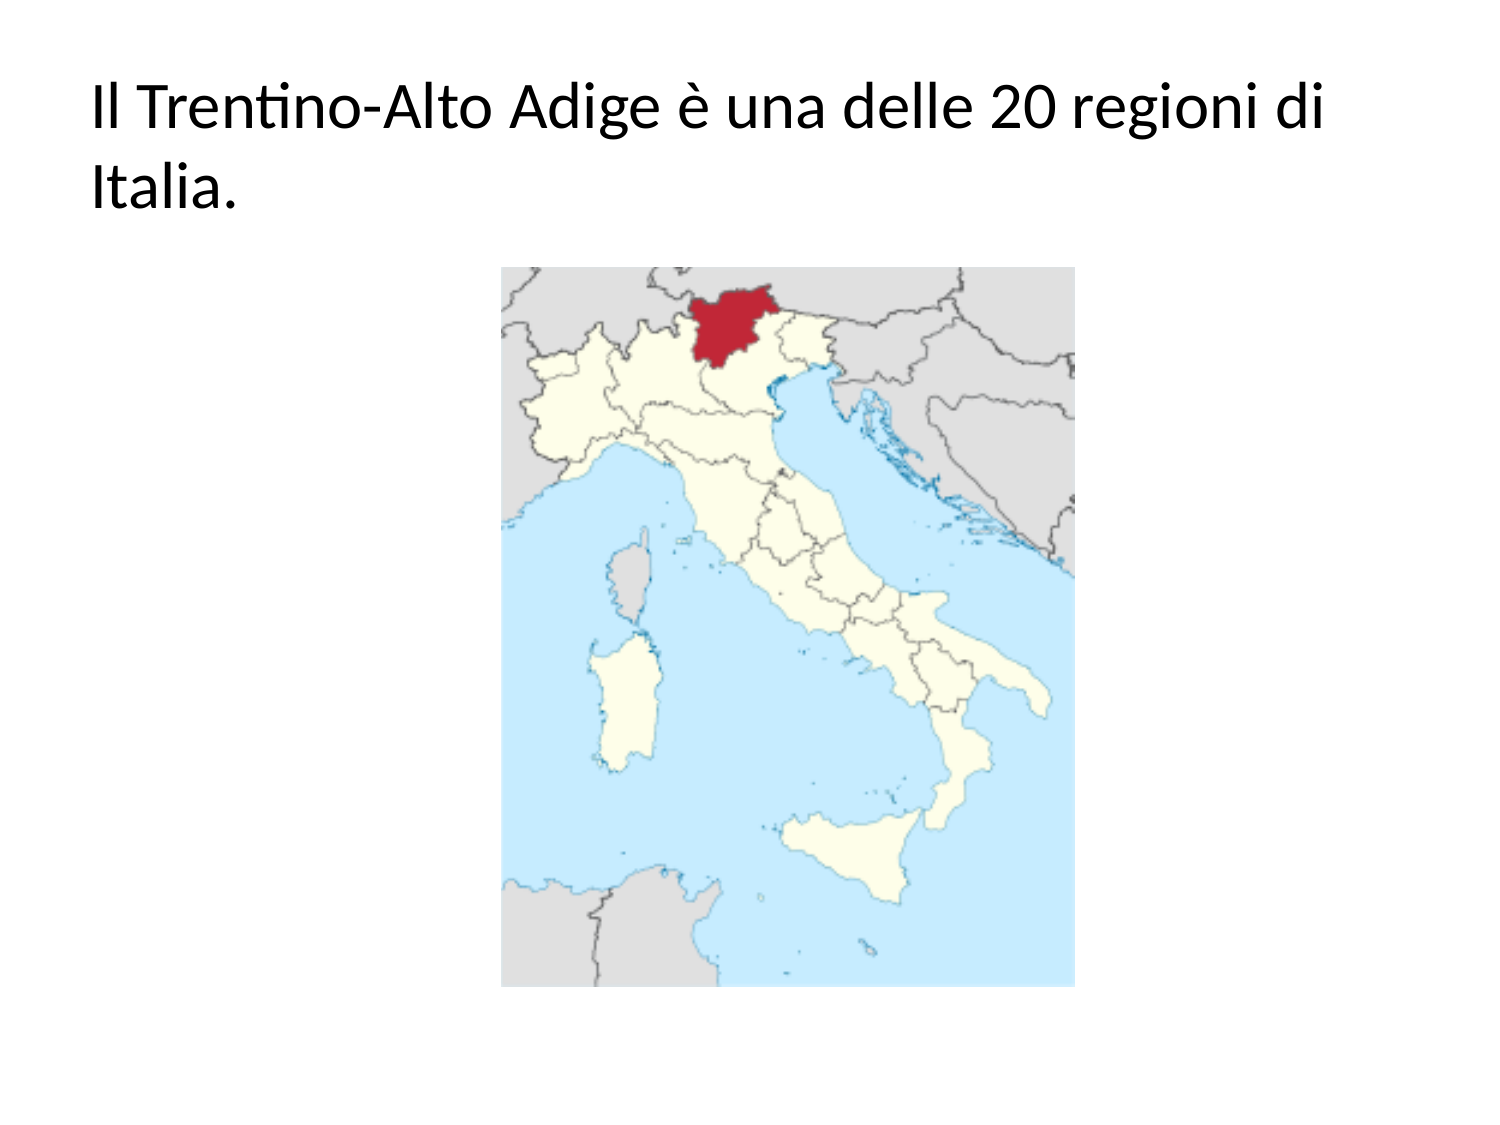

# Il Trentino-Alto Adige è una delle 20 regioni di Italia.